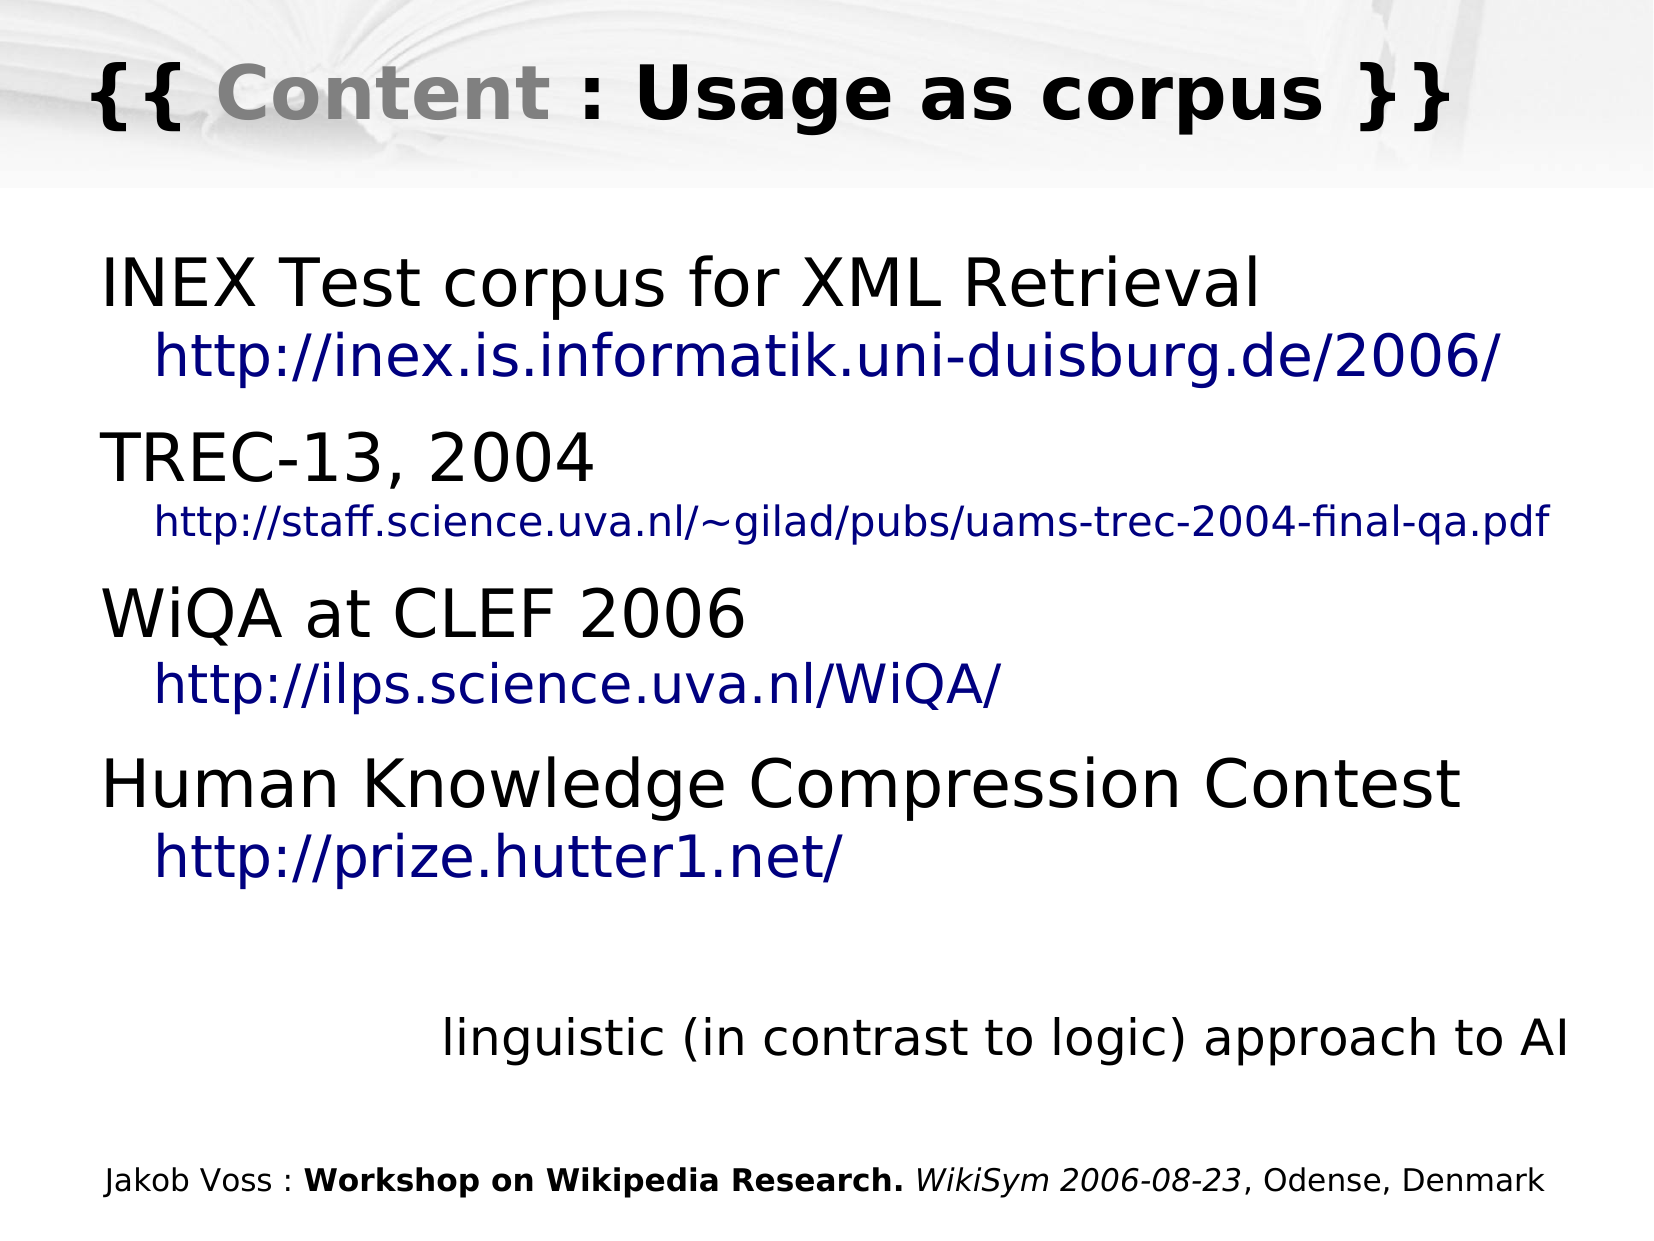

# {{ Content : Usage as corpus }}
INEX Test corpus for XML Retrieval
http://inex.is.informatik.uni-duisburg.de/2006/
TREC-13, 2004
http://staff.science.uva.nl/~gilad/pubs/uams-trec-2004-final-qa.pdf
WiQA at CLEF 2006
http://ilps.science.uva.nl/WiQA/
Human Knowledge Compression Contest
http://prize.hutter1.net/
linguistic (in contrast to logic) approach to AI